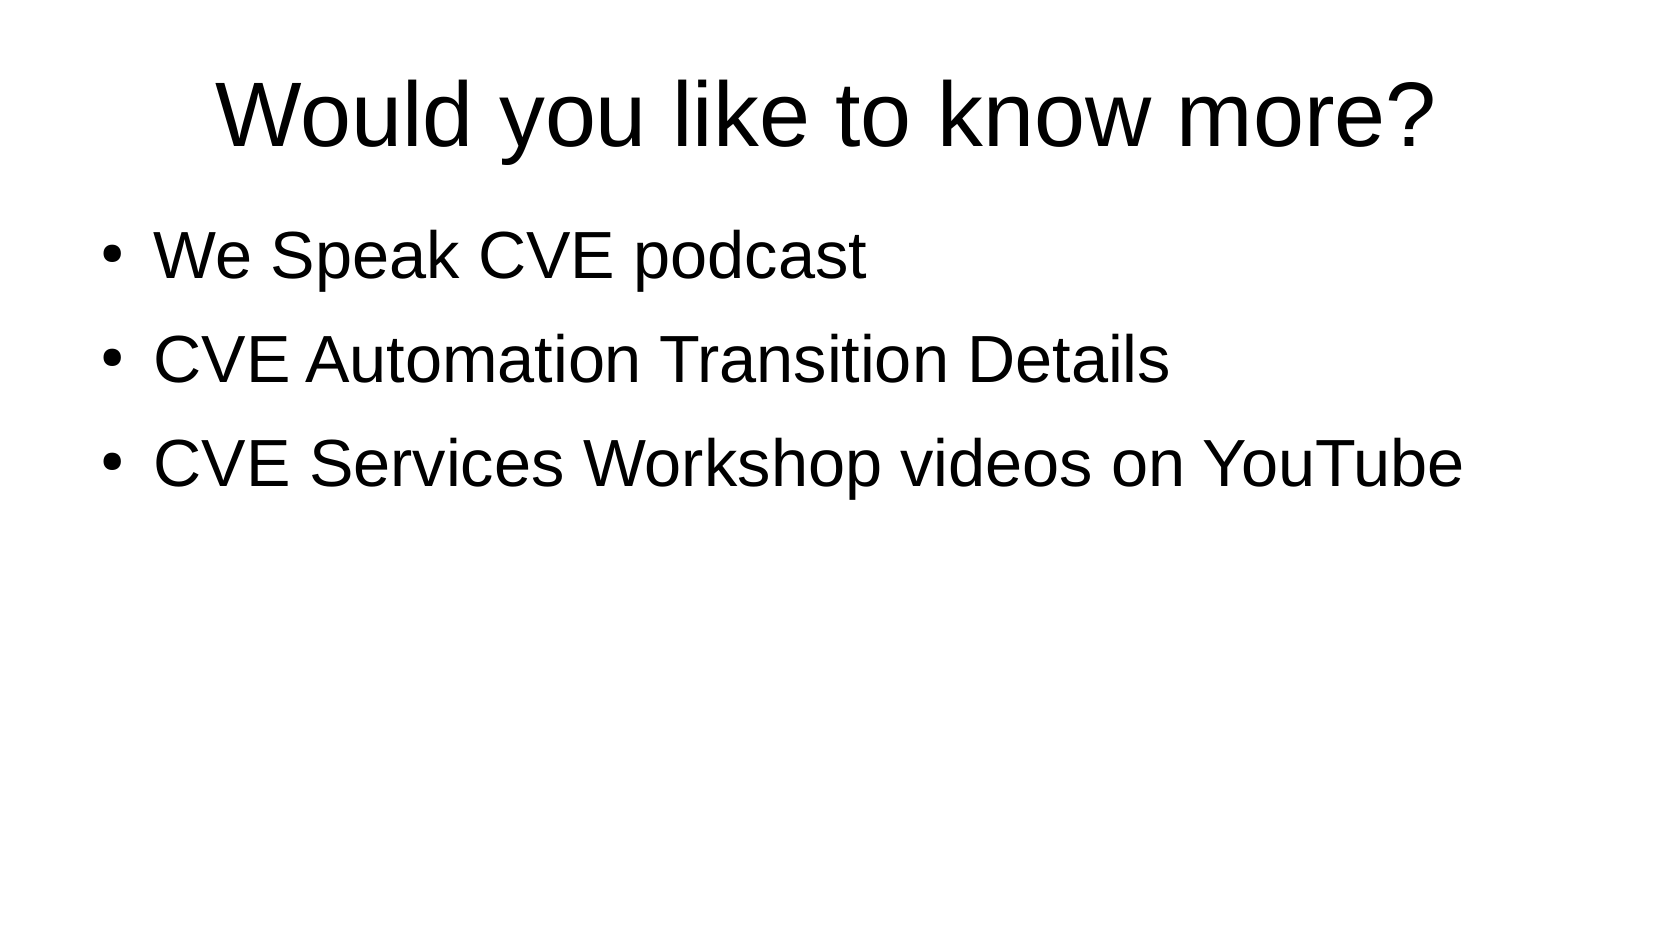

# Would you like to know more?
We Speak CVE podcast
CVE Automation Transition Details
CVE Services Workshop videos on YouTube